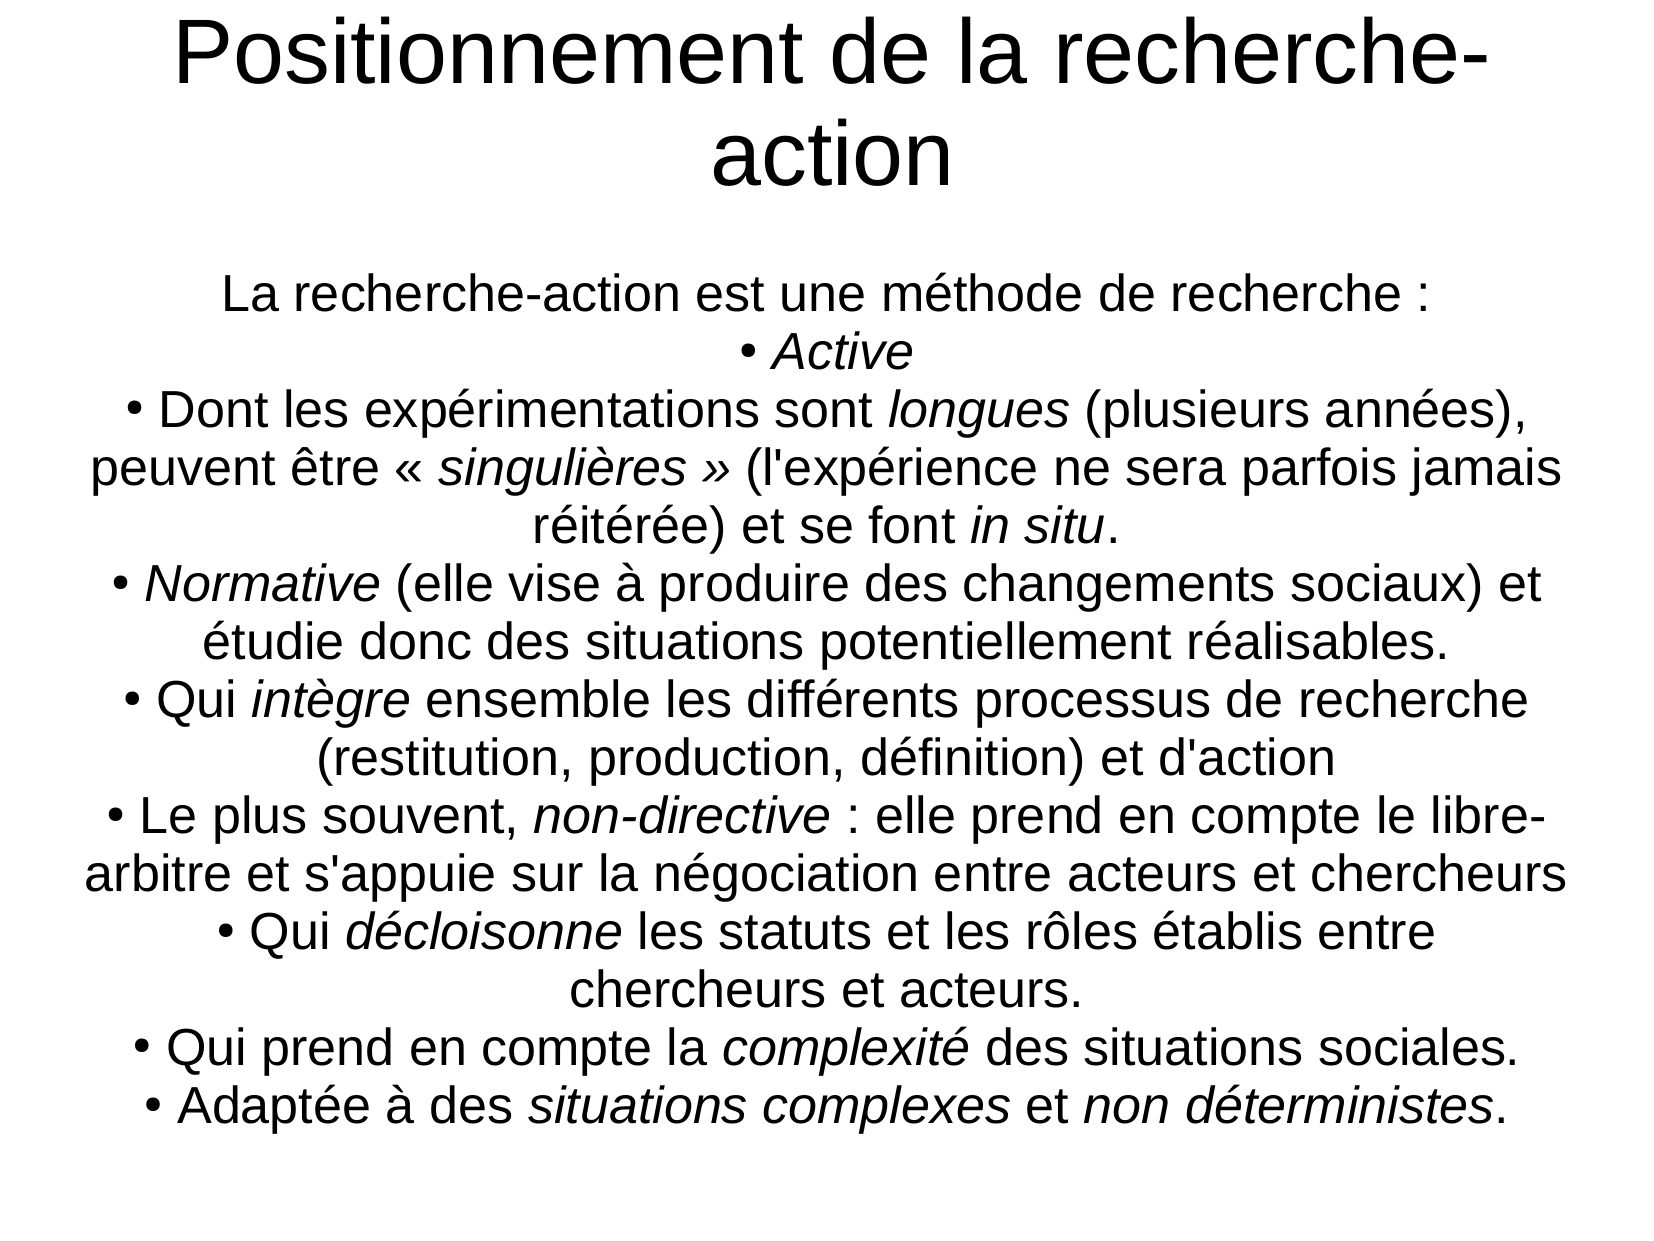

# Positionnement de la recherche-action
La recherche-action est une méthode de recherche :
 Active
 Dont les expérimentations sont longues (plusieurs années), peuvent être « singulières » (l'expérience ne sera parfois jamais réitérée) et se font in situ.
 Normative (elle vise à produire des changements sociaux) et étudie donc des situations potentiellement réalisables.
 Qui intègre ensemble les différents processus de recherche (restitution, production, définition) et d'action
 Le plus souvent, non-directive : elle prend en compte le libre-arbitre et s'appuie sur la négociation entre acteurs et chercheurs
 Qui décloisonne les statuts et les rôles établis entre chercheurs et acteurs.
 Qui prend en compte la complexité des situations sociales.
 Adaptée à des situations complexes et non déterministes.